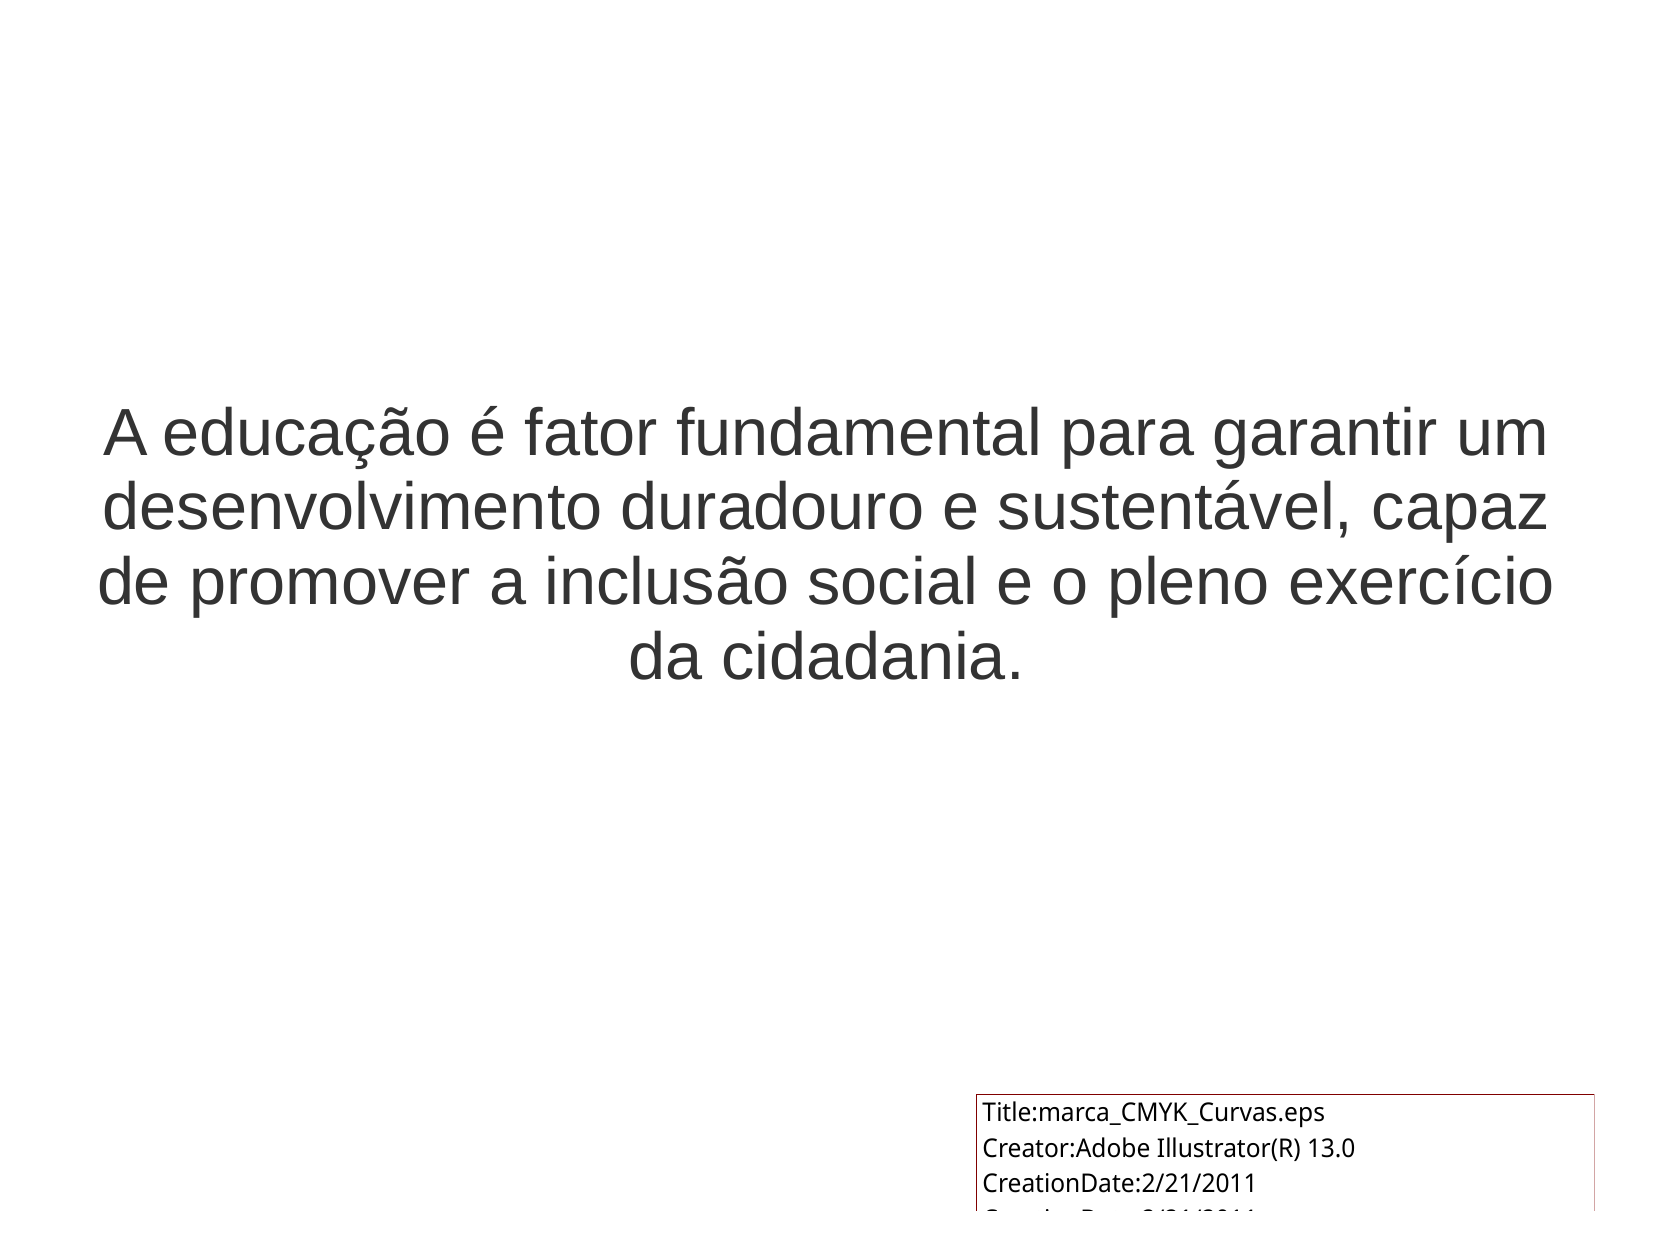

# A educação é fator fundamental para garantir um desenvolvimento duradouro e sustentável, capaz de promover a inclusão social e o pleno exercício da cidadania.